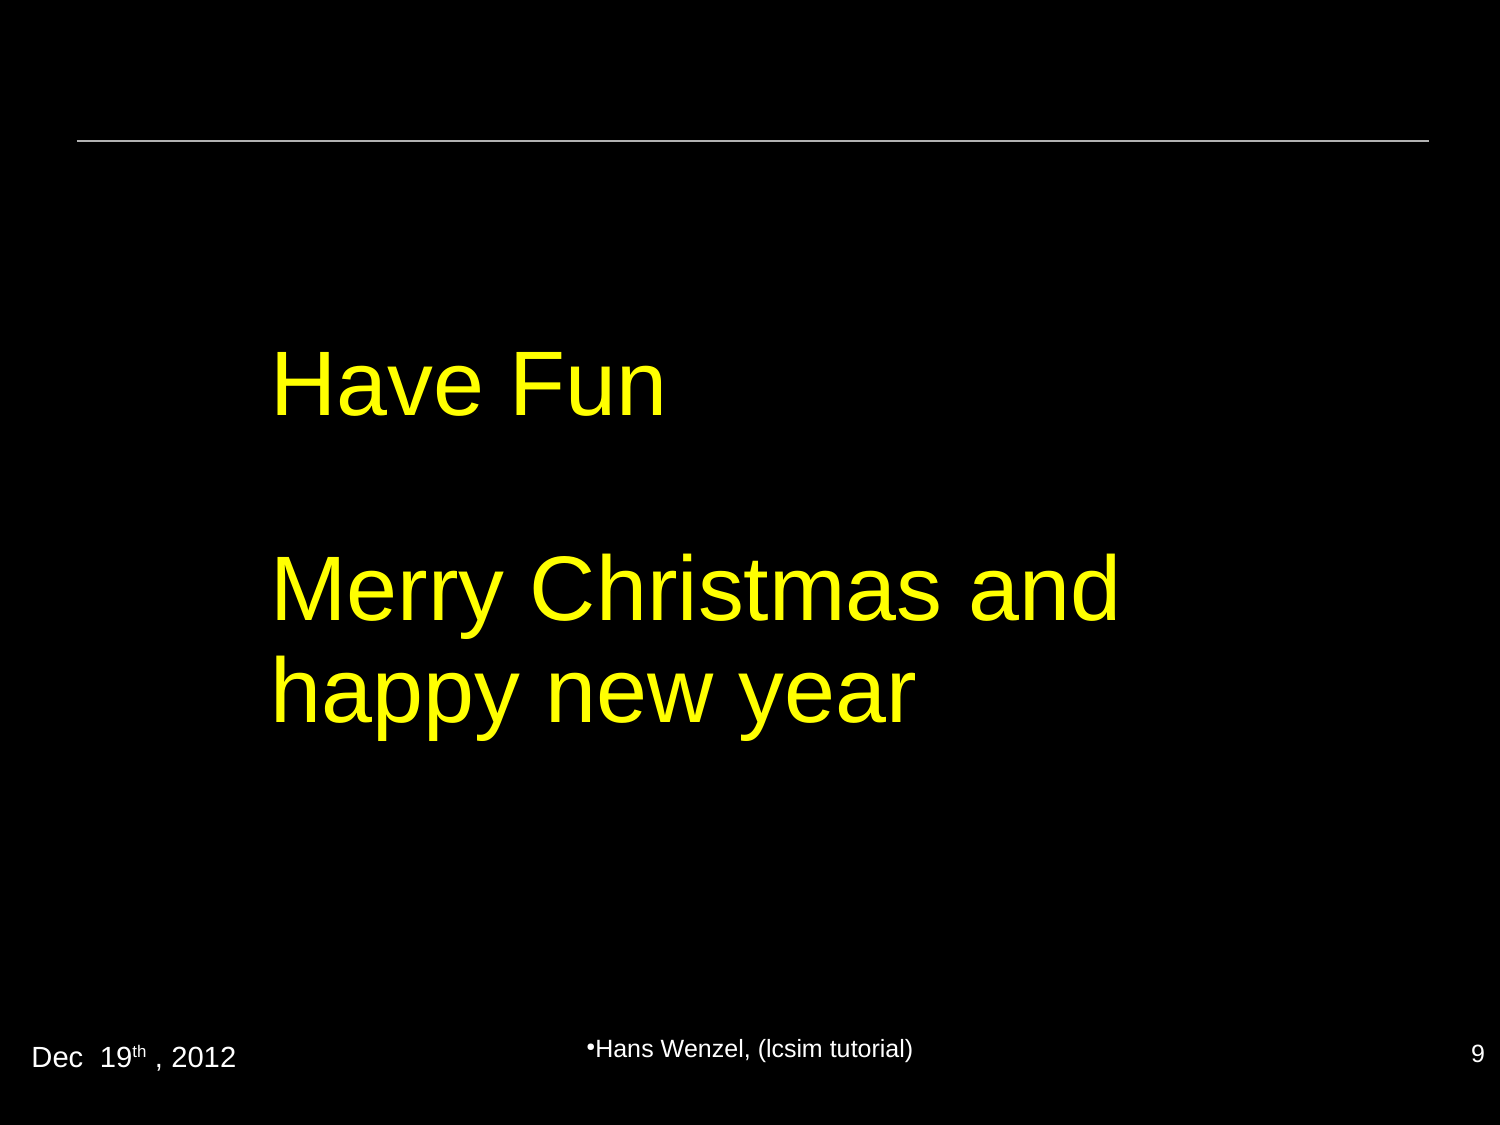

Have Fun
Merry Christmas and
happy new year